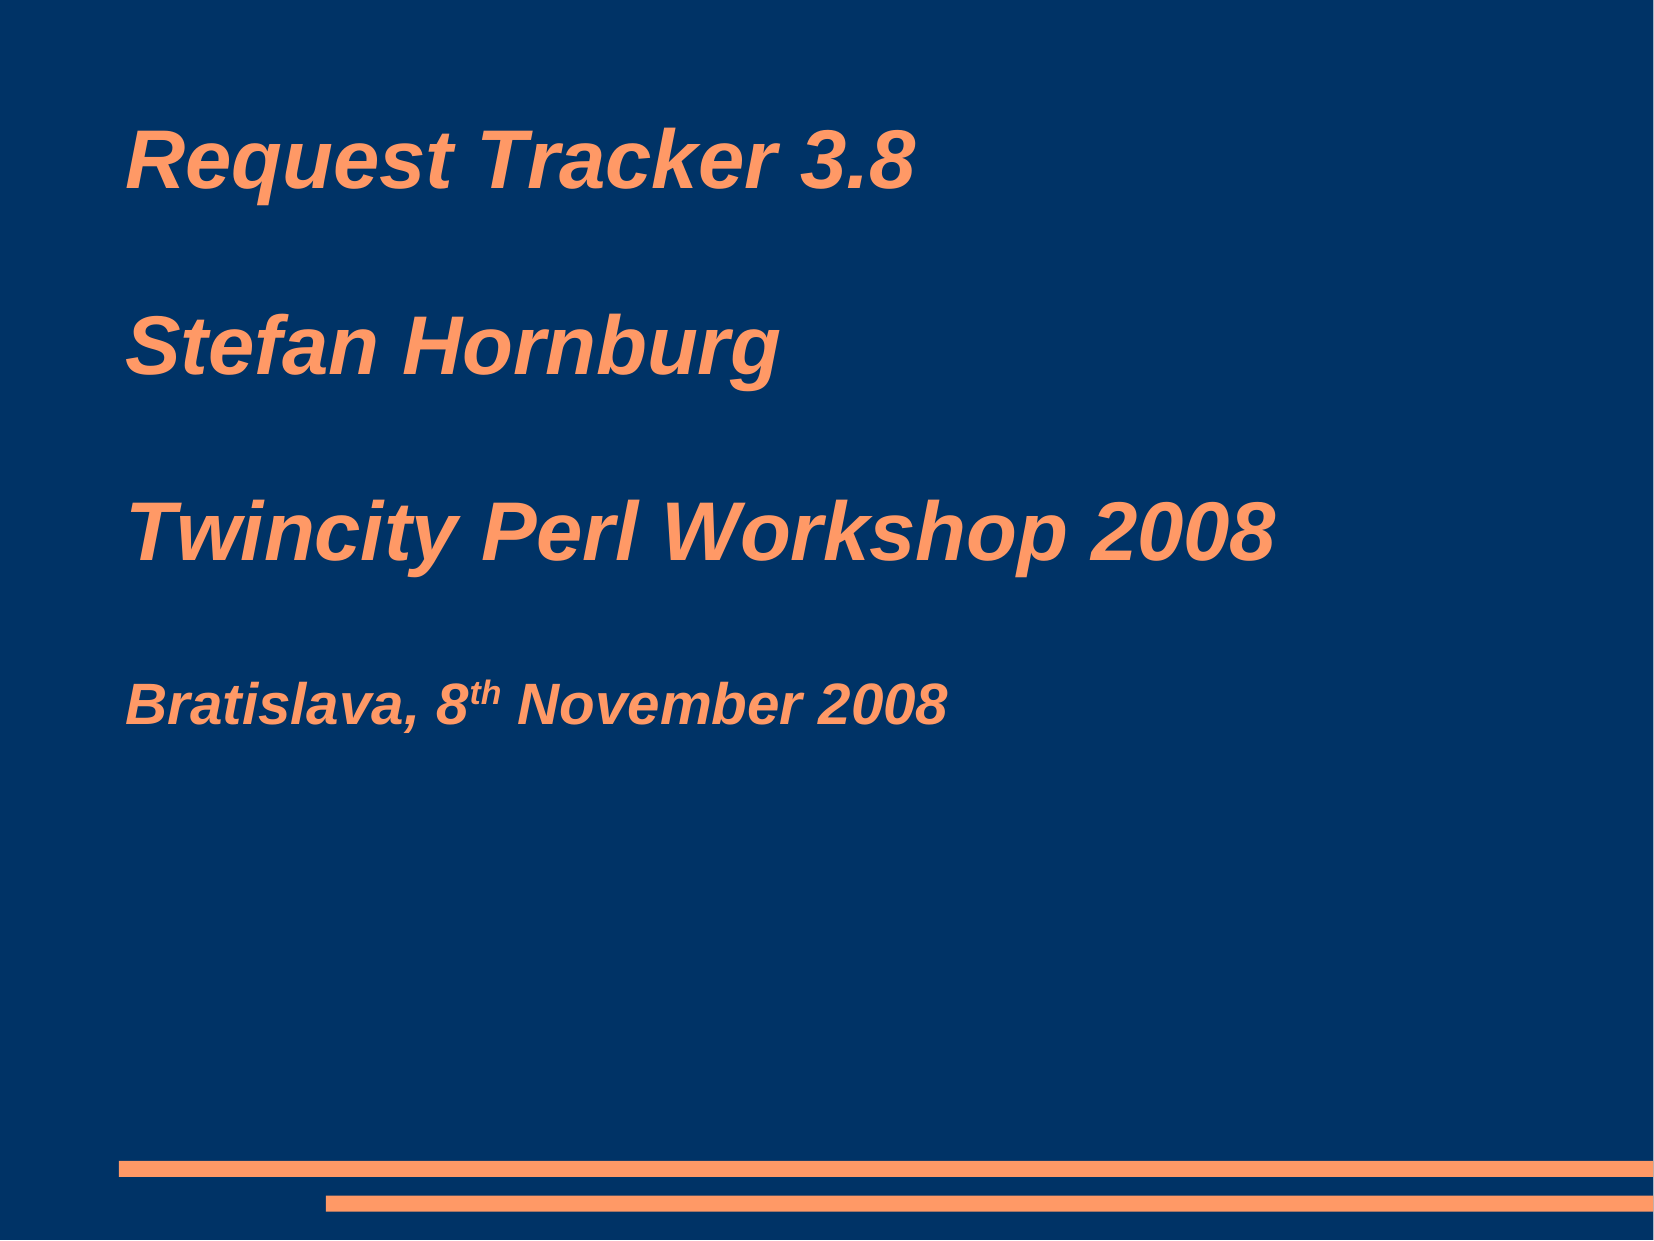

# Request Tracker 3.8 Stefan Hornburg Twincity Perl Workshop 2008 Bratislava, 8th November 2008